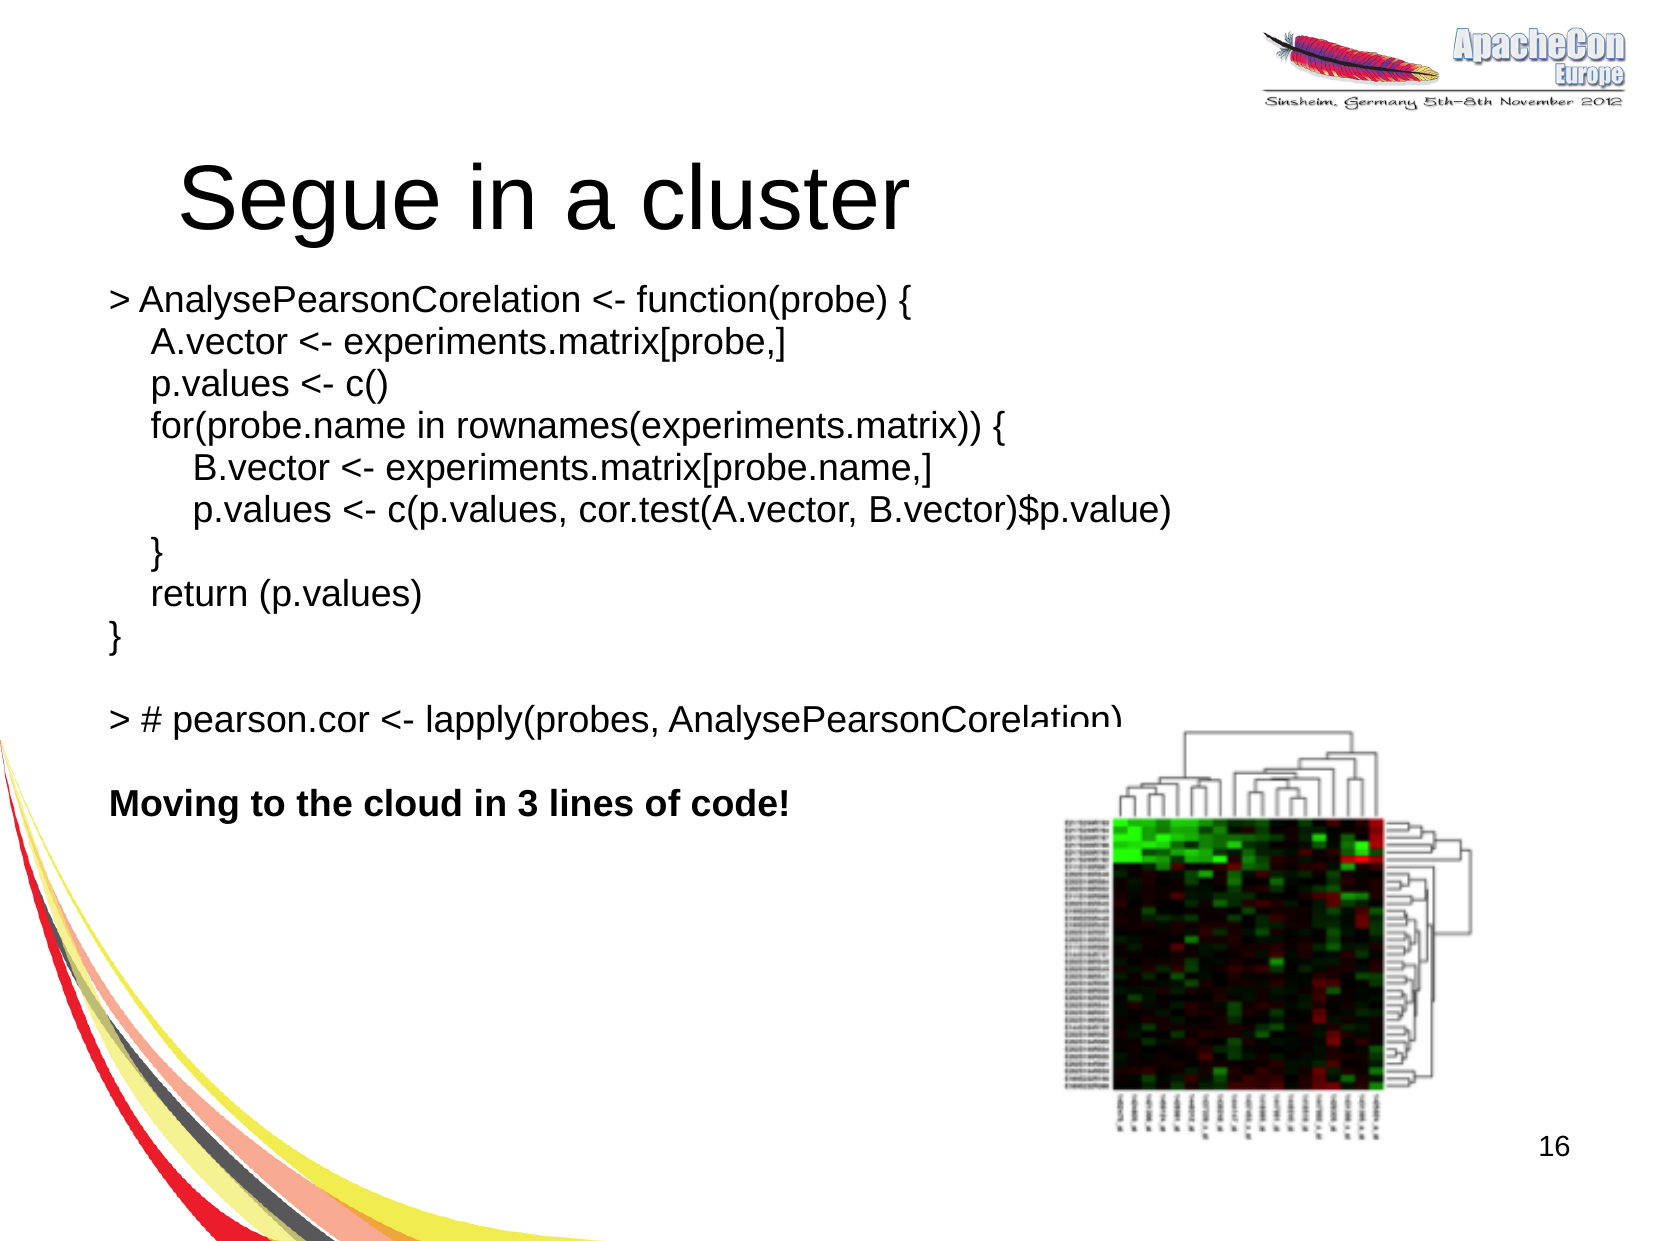

# Segue in a cluster
> AnalysePearsonCorelation <- function(probe) {
 A.vector <- experiments.matrix[probe,]
 p.values <- c()
 for(probe.name in rownames(experiments.matrix)) {
 B.vector <- experiments.matrix[probe.name,]
 p.values <- c(p.values, cor.test(A.vector, B.vector)$p.value)
 }
 return (p.values)
}
> # pearson.cor <- lapply(probes, AnalysePearsonCorelation)
Moving to the cloud in 3 lines of code!
16